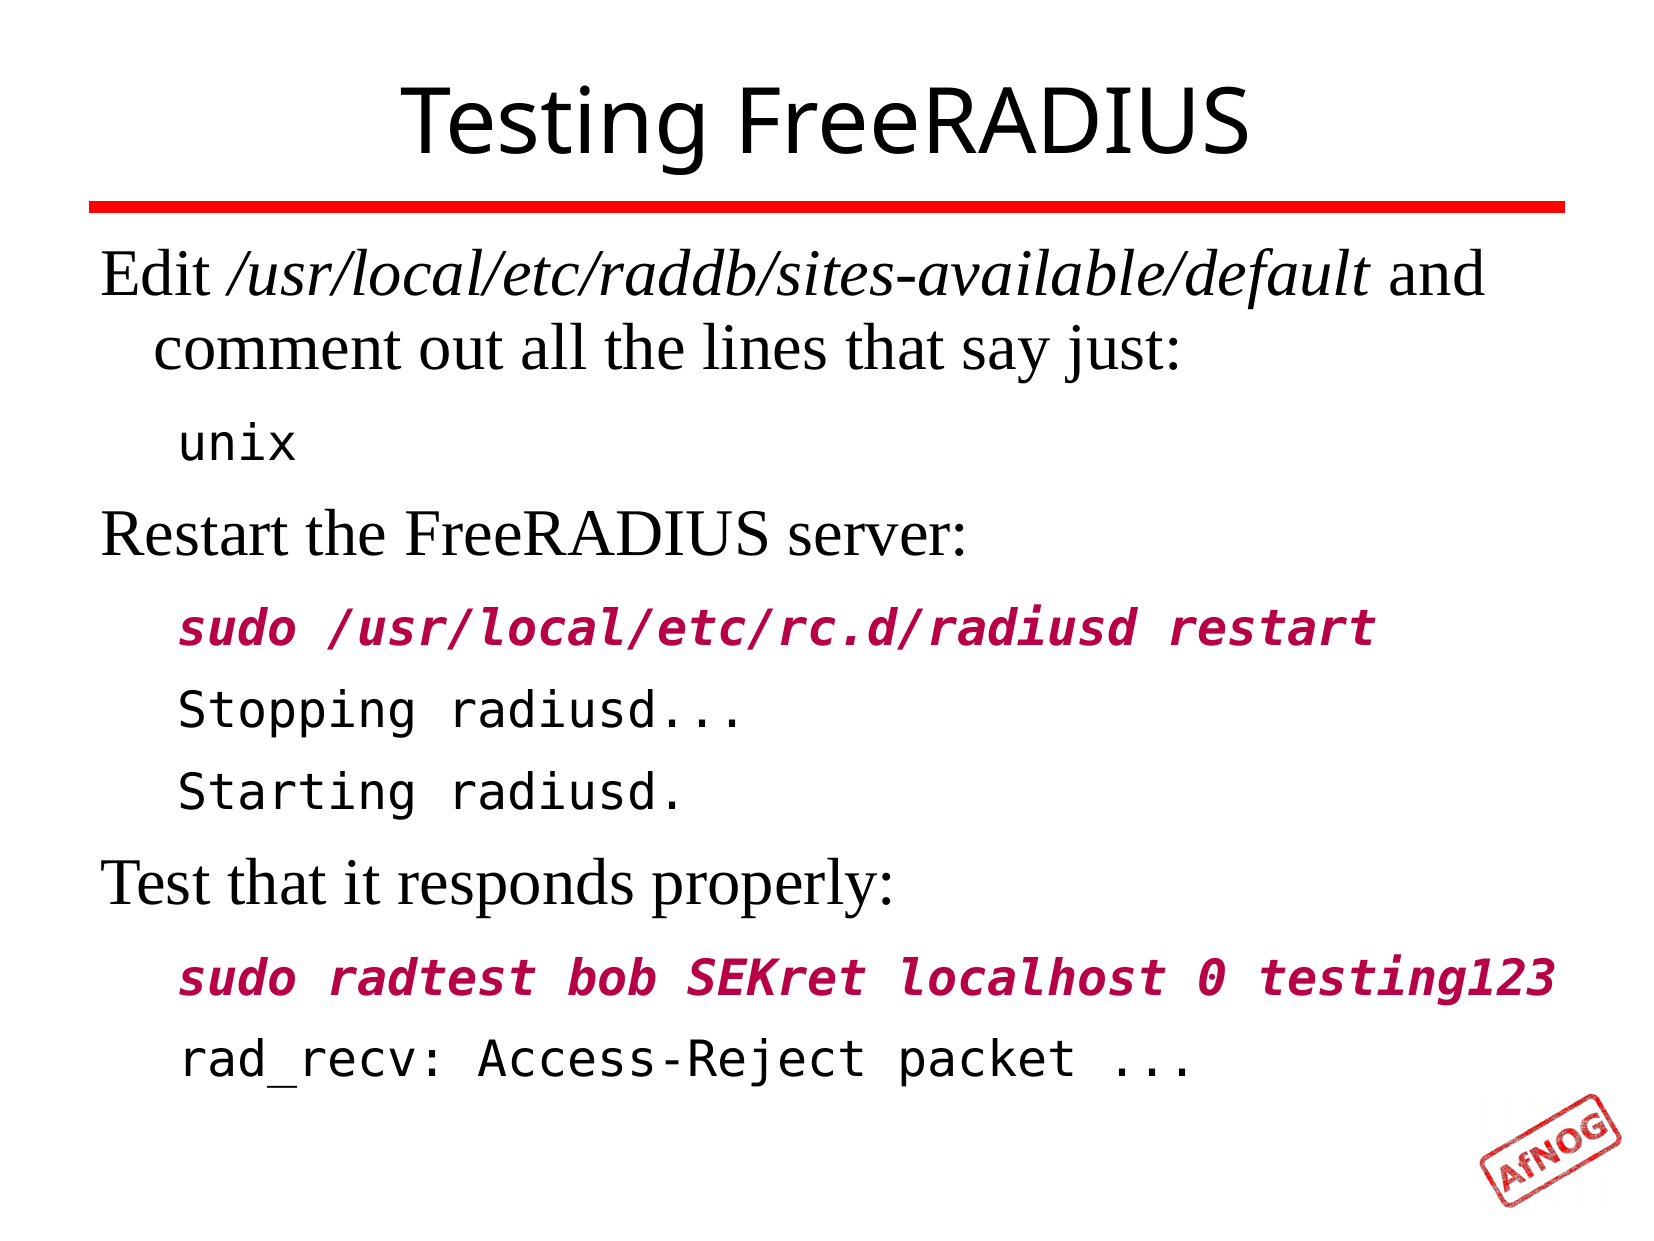

# Testing FreeRADIUS
Edit /usr/local/etc/raddb/sites-available/default and comment out all the lines that say just:
unix
Restart the FreeRADIUS server:
sudo /usr/local/etc/rc.d/radiusd restart
Stopping radiusd...
Starting radiusd.
Test that it responds properly:
sudo radtest bob SEKret localhost 0 testing123
rad_recv: Access-Reject packet ...